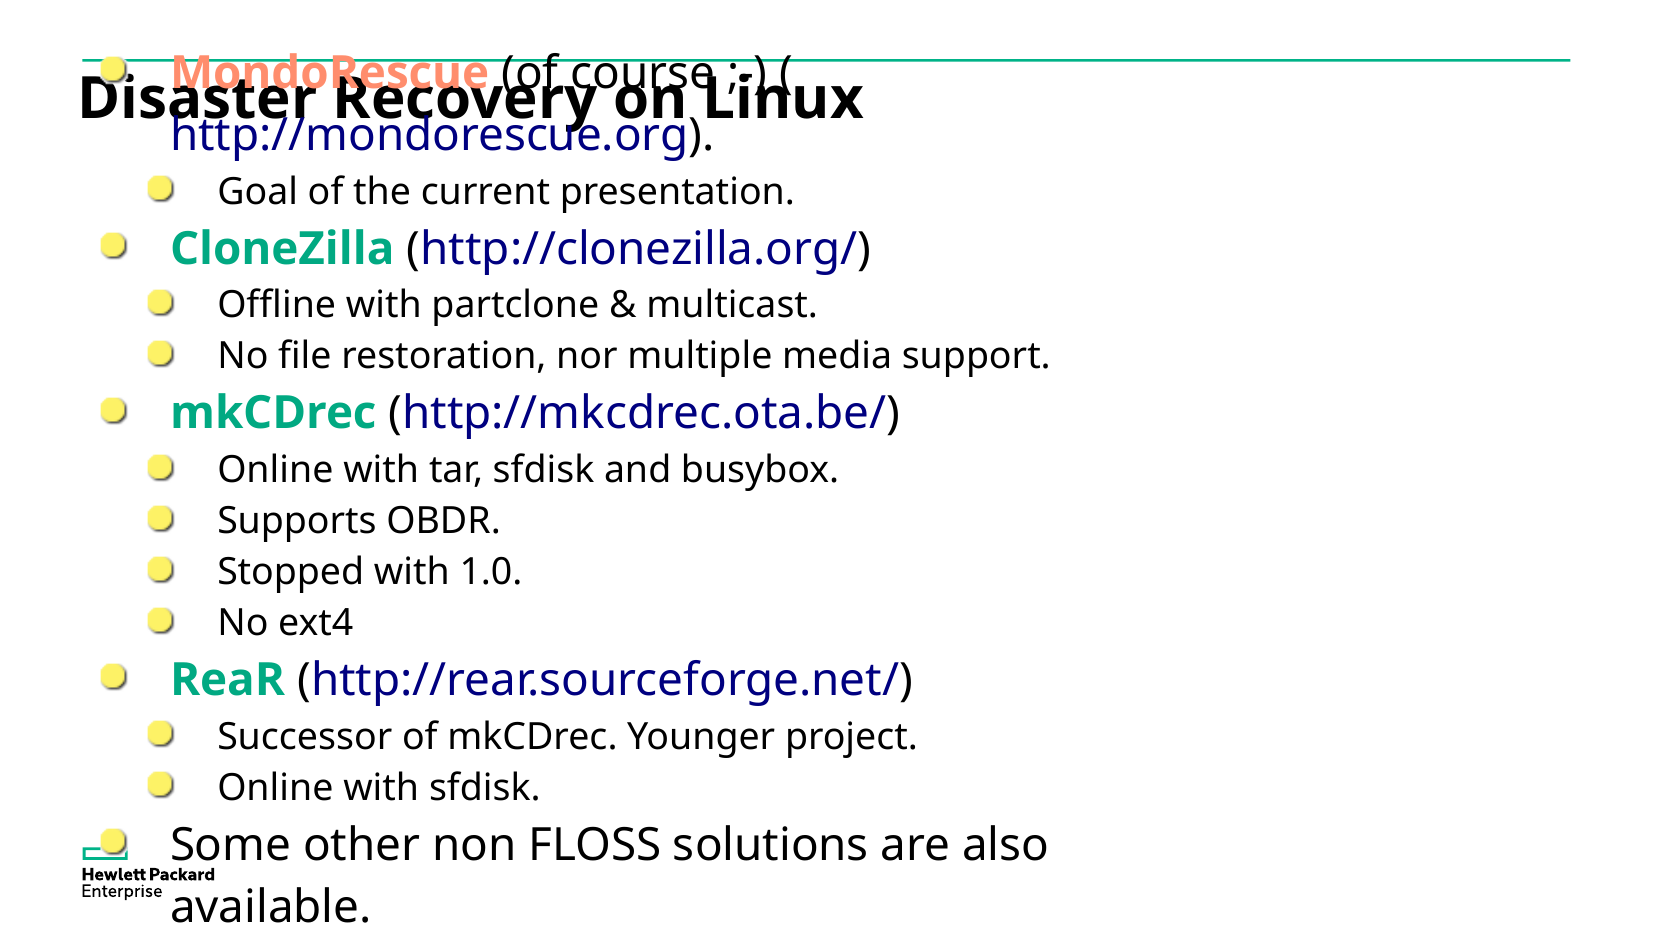

Disaster Recovery on Linux
MondoRescue (of course ;-) (http://mondorescue.org).
Goal of the current presentation.
CloneZilla (http://clonezilla.org/)
Offline with partclone & multicast.
No file restoration, nor multiple media support.
mkCDrec (http://mkcdrec.ota.be/)
Online with tar, sfdisk and busybox.
Supports OBDR.
Stopped with 1.0.
No ext4
ReaR (http://rear.sourceforge.net/)
Successor of mkCDrec. Younger project.
Online with sfdisk.
Some other non FLOSS solutions are also available.